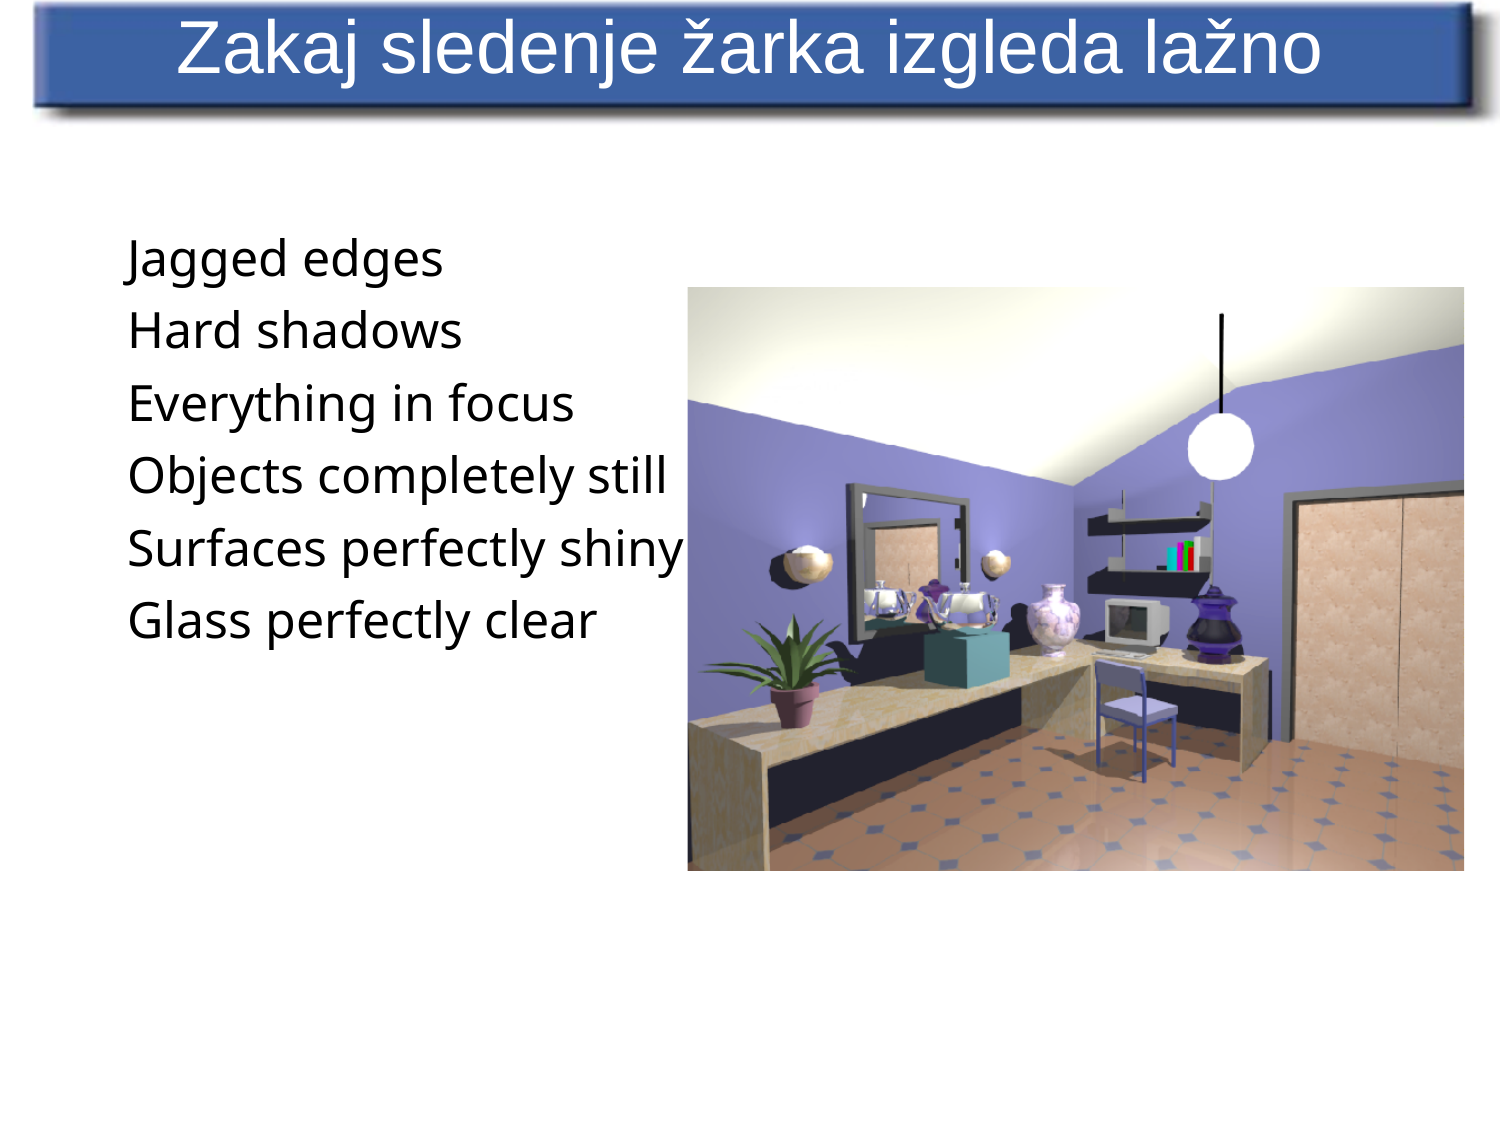

# Zakaj sledenje žarka izgleda lažno
Jagged edges
Hard shadows
Everything in focus
Objects completely still
Surfaces perfectly shiny
Glass perfectly clear